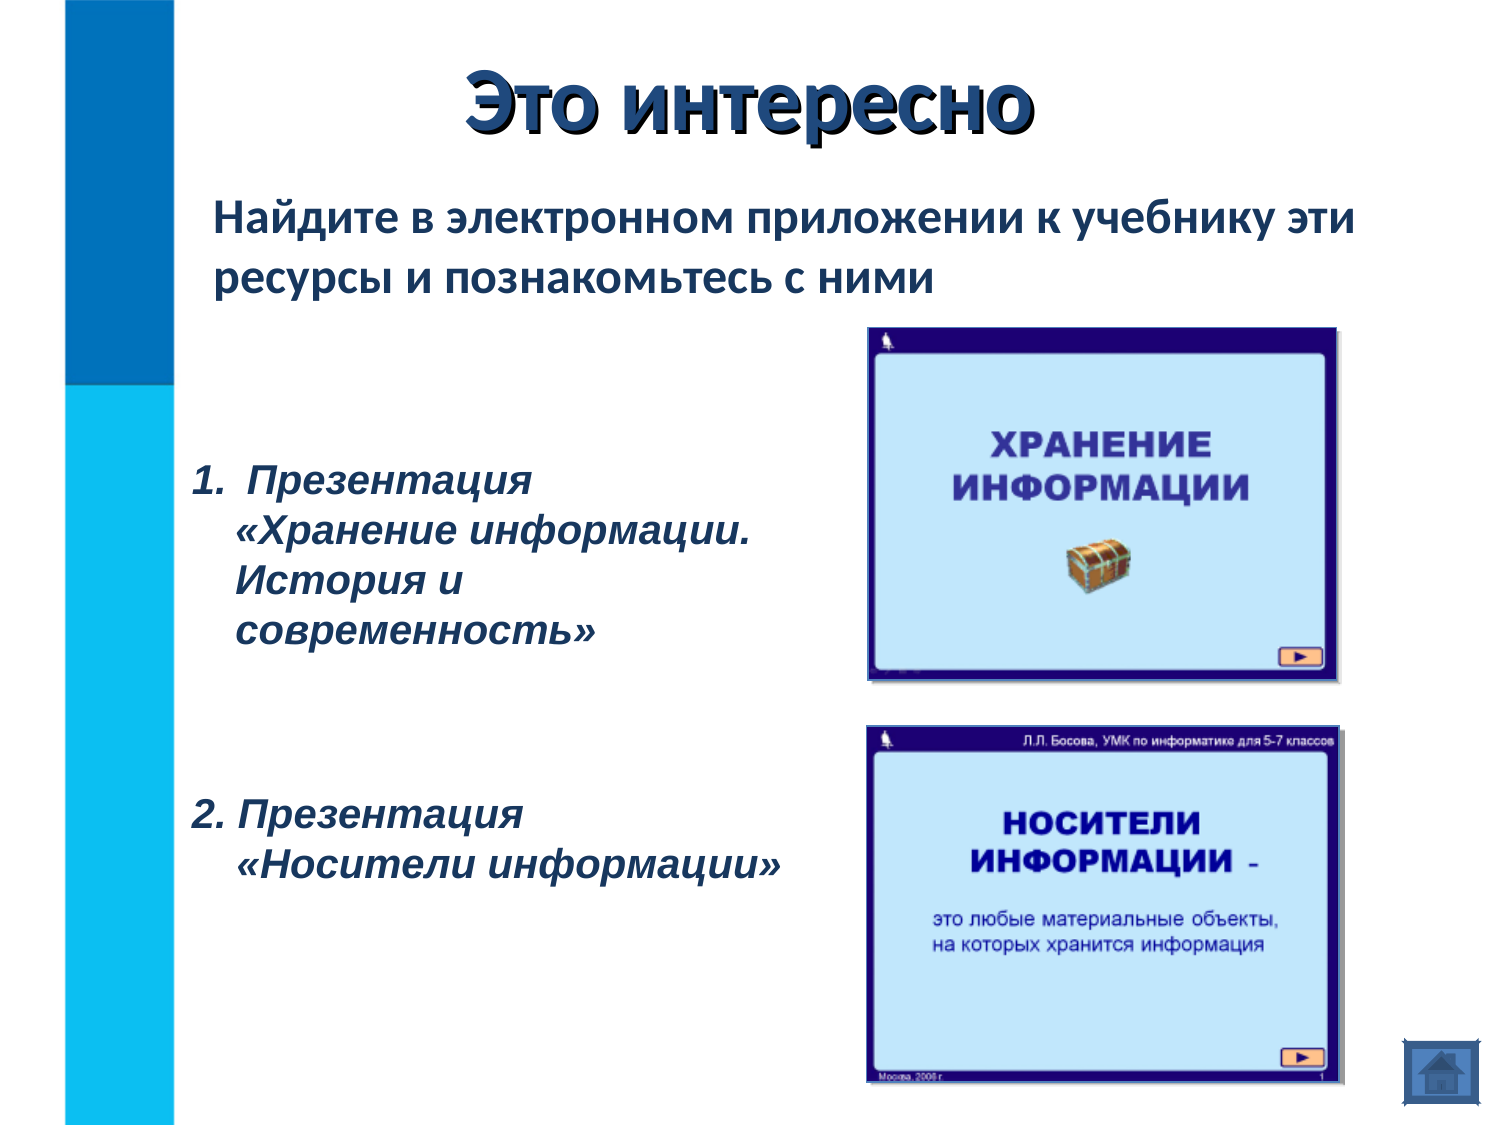

# Это интересно
Найдите в электронном приложении к учебнику эти ресурсы и познакомьтесь с ними
 Презентация
«Хранение информации. История и современность»
2. Презентация
«Носители информации»